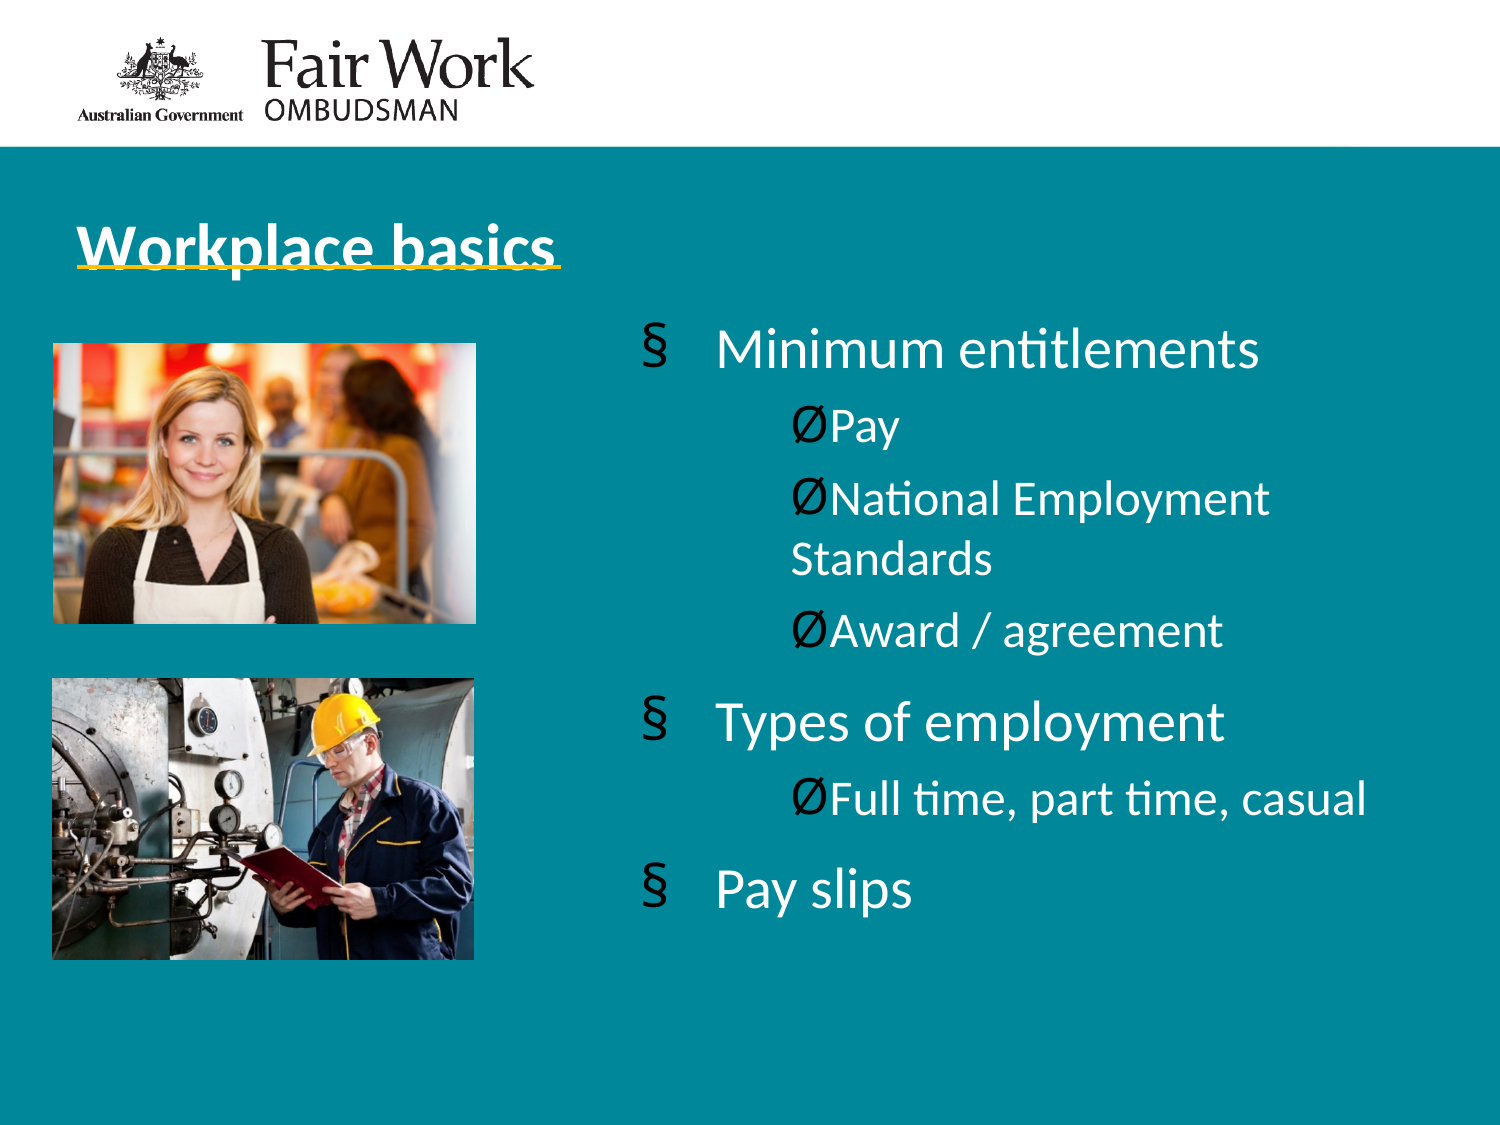

# Workplace basics
Minimum entitlements
Pay
National Employment Standards
Award / agreement
Types of employment
Full time, part time, casual
Pay slips